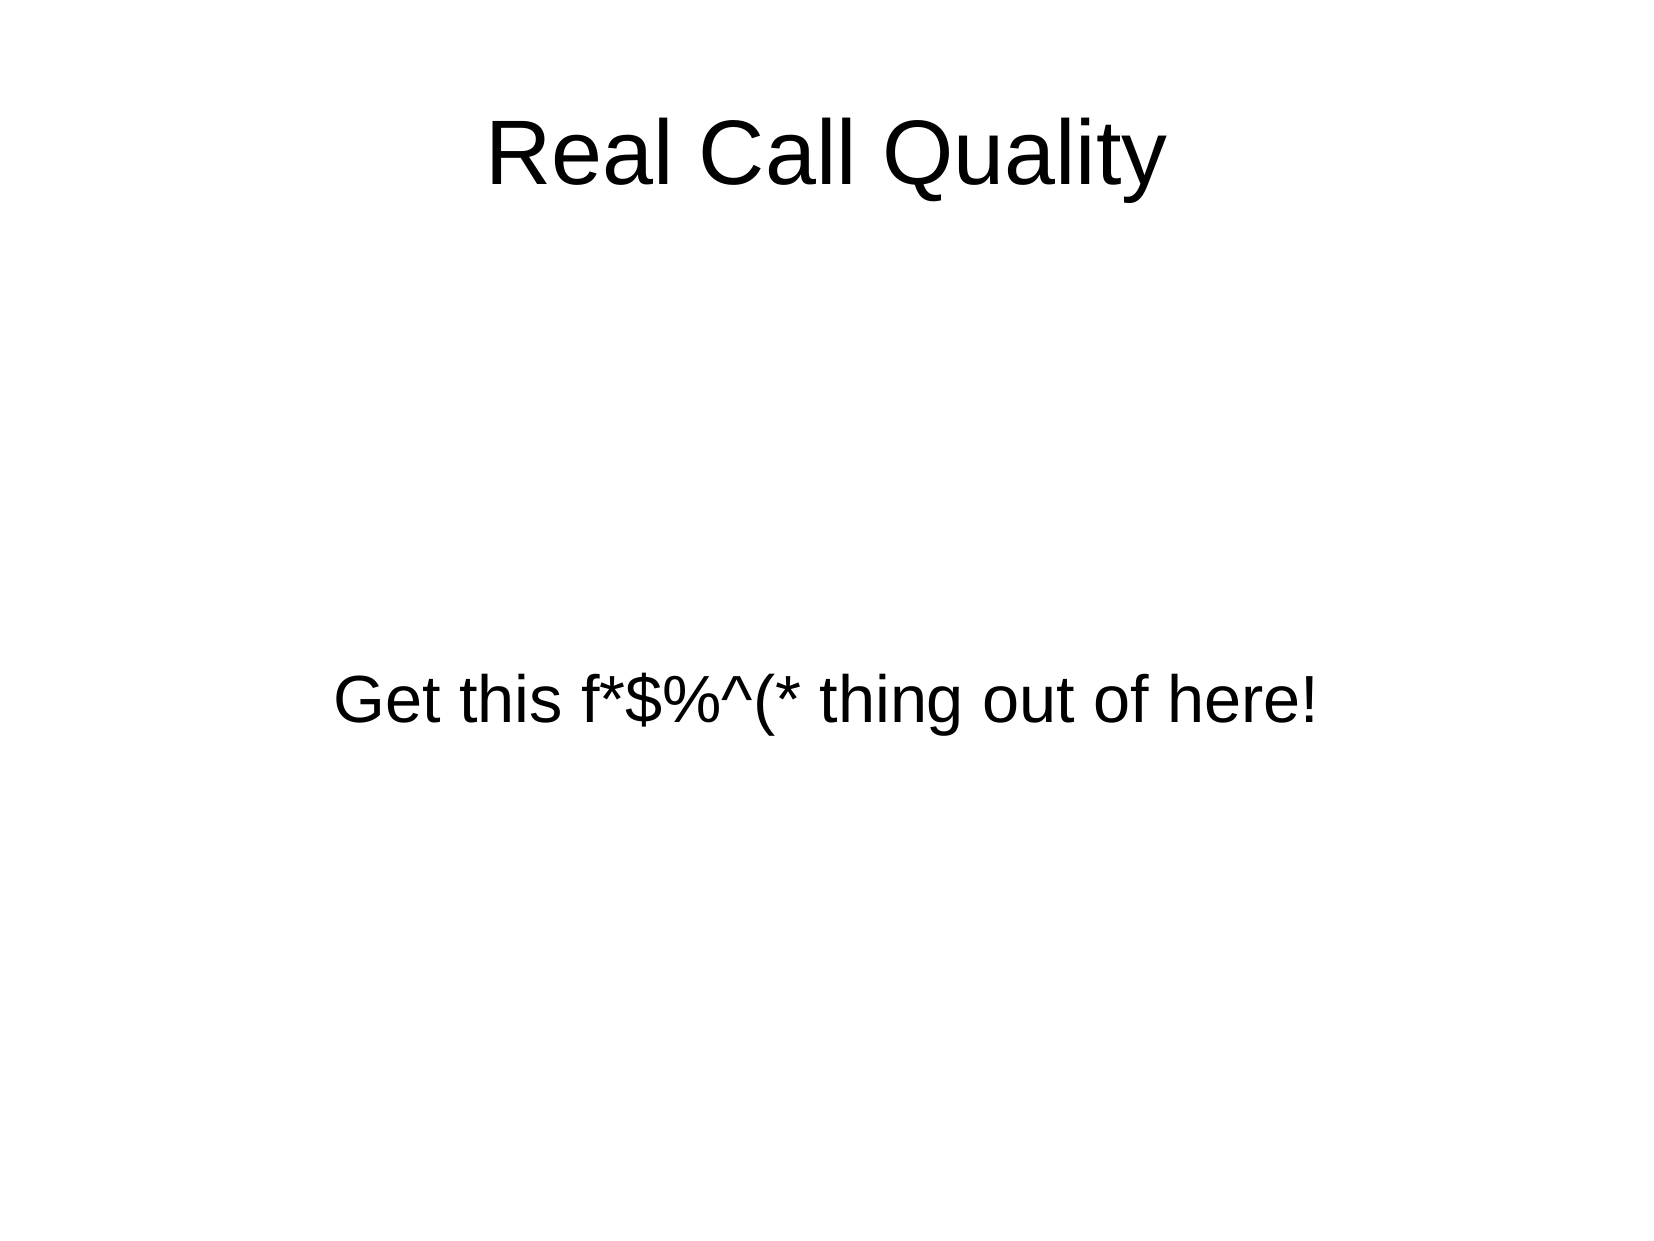

# Real Call Quality
Get this f*$%^(* thing out of here!